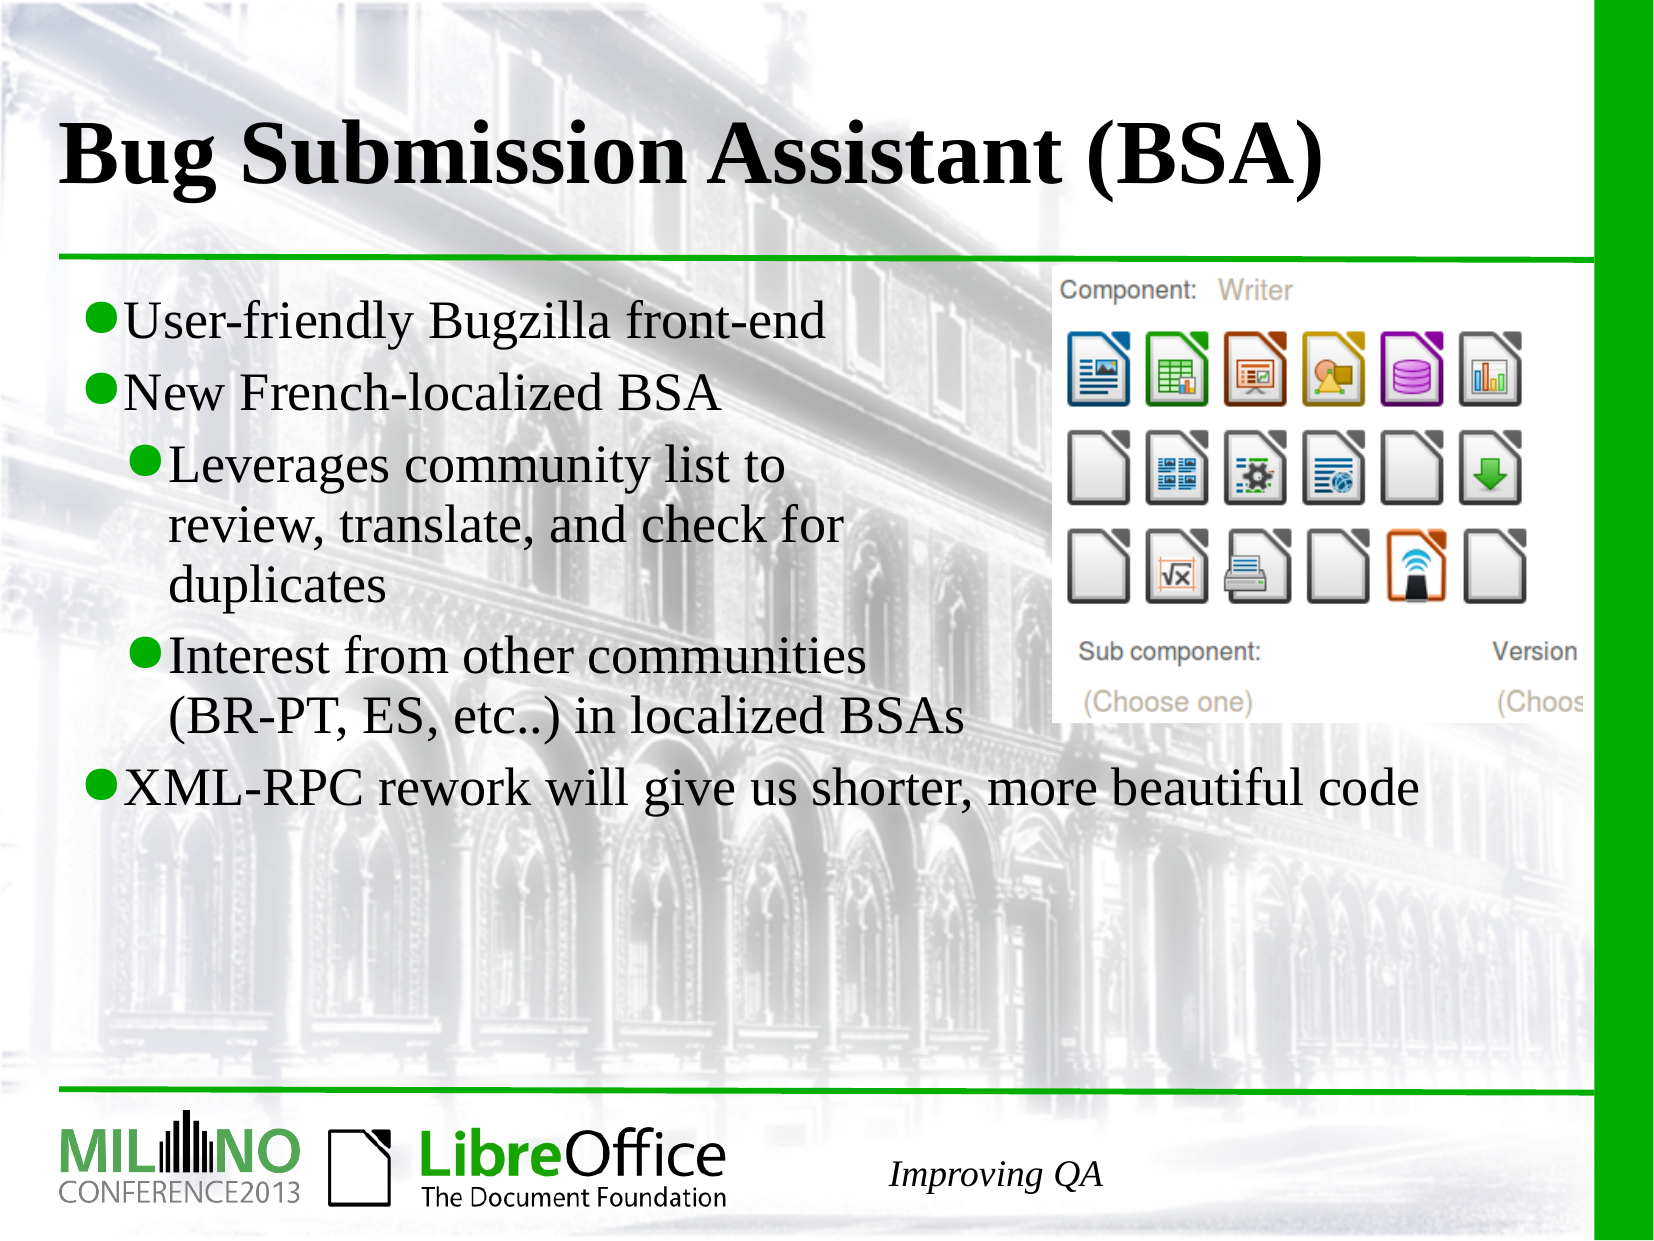

# Bug Submission Assistant (BSA)
User-friendly Bugzilla front-end
New French-localized BSA
Leverages community list to
review, translate, and check for
duplicates
Interest from other communities
(BR-PT, ES, etc..) in localized BSAs
XML-RPC rework will give us shorter, more beautiful code